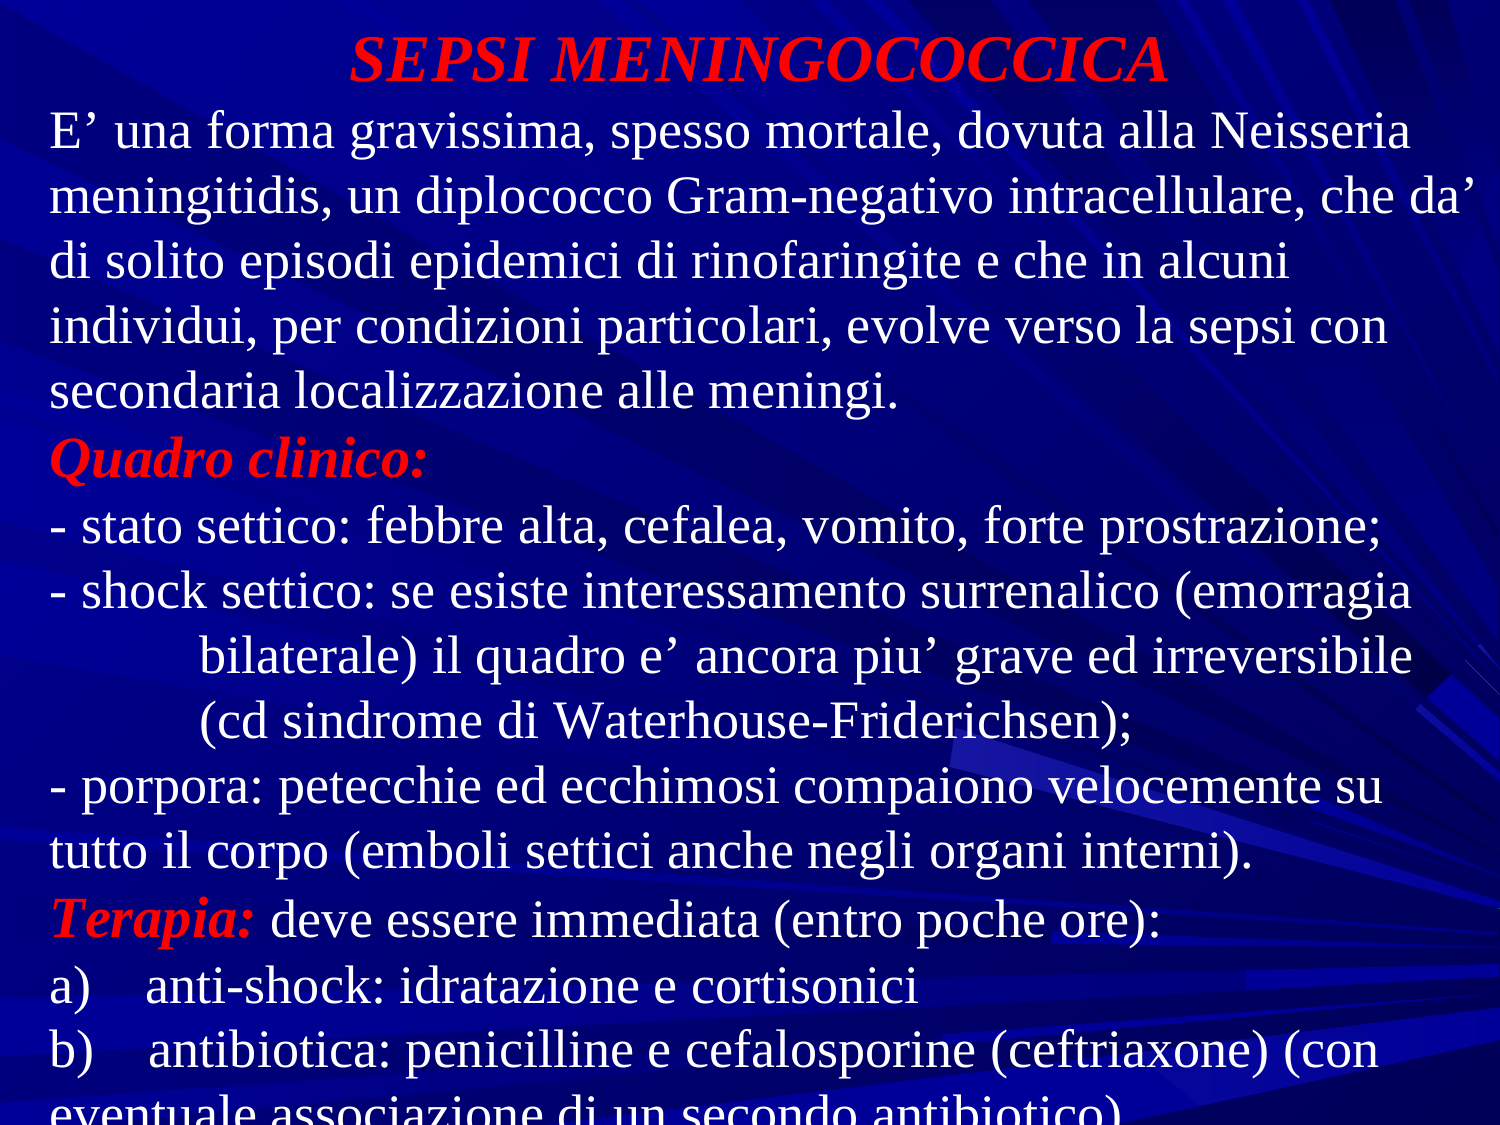

SEPSI MENINGOCOCCICA
E’ una forma gravissima, spesso mortale, dovuta alla Neisseria meningitidis, un diplococco Gram-negativo intracellulare, che da’ di solito episodi epidemici di rinofaringite e che in alcuni individui, per condizioni particolari, evolve verso la sepsi con secondaria localizzazione alle meningi.
Quadro clinico:
- stato settico: febbre alta, cefalea, vomito, forte prostrazione;
- shock settico: se esiste interessamento surrenalico (emorragia 	bilaterale) il quadro e’ ancora piu’ grave ed irreversibile 	(cd sindrome di Waterhouse-Friderichsen);
- porpora: petecchie ed ecchimosi compaiono velocemente su 	tutto il corpo (emboli settici anche negli organi interni).
Terapia: deve essere immediata (entro poche ore):
a)    anti-shock: idratazione e cortisonici
b)    antibiotica: penicilline e cefalosporine (ceftriaxone) (con 	eventuale associazione di un secondo antibiotico)